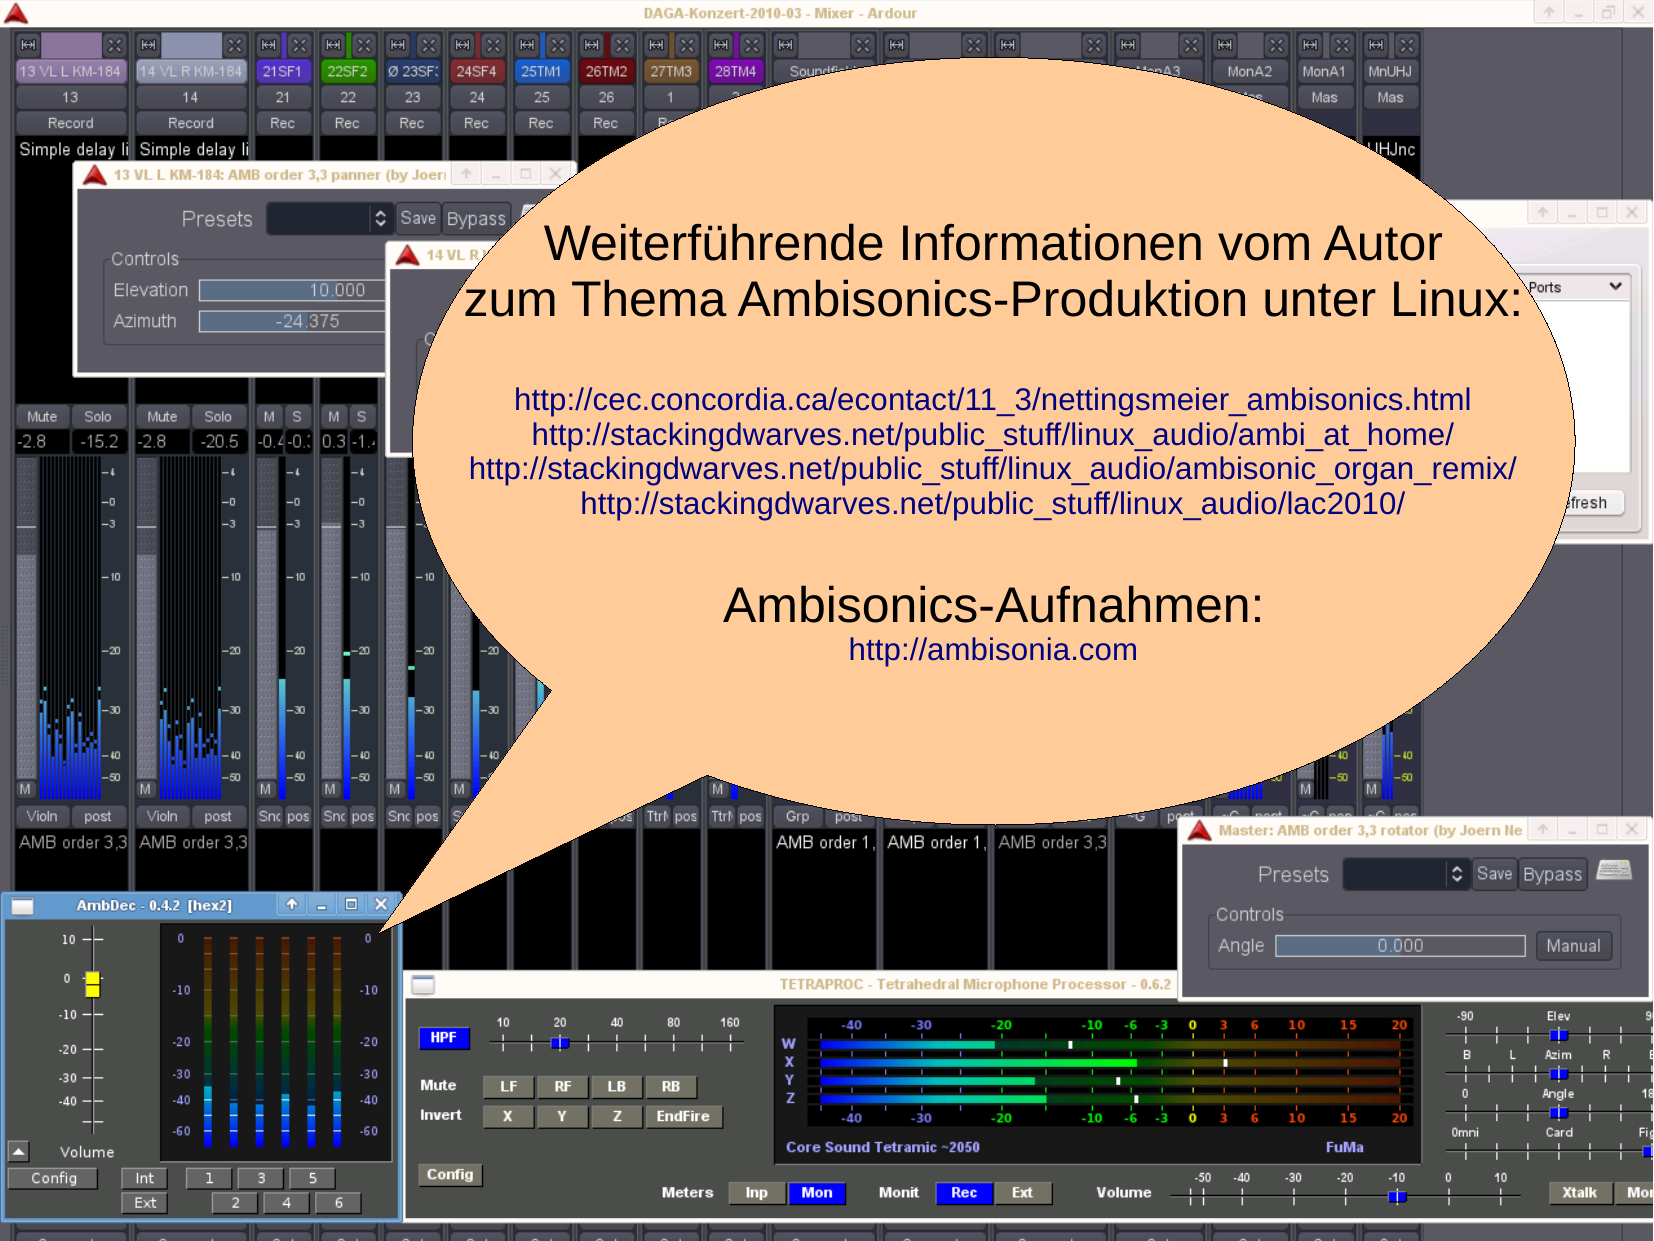

# 3. HOA-Toolchain mit freier Software
Weiterführende Informationen vom Autor
zum Thema Ambisonics-Produktion unter Linux:
http://cec.concordia.ca/econtact/11_3/nettingsmeier_ambisonics.html
http://stackingdwarves.net/public_stuff/linux_audio/ambi_at_home/
http://stackingdwarves.net/public_stuff/linux_audio/ambisonic_organ_remix/
http://stackingdwarves.net/public_stuff/linux_audio/lac2010/
Ambisonics-Aufnahmen:
http://ambisonia.com